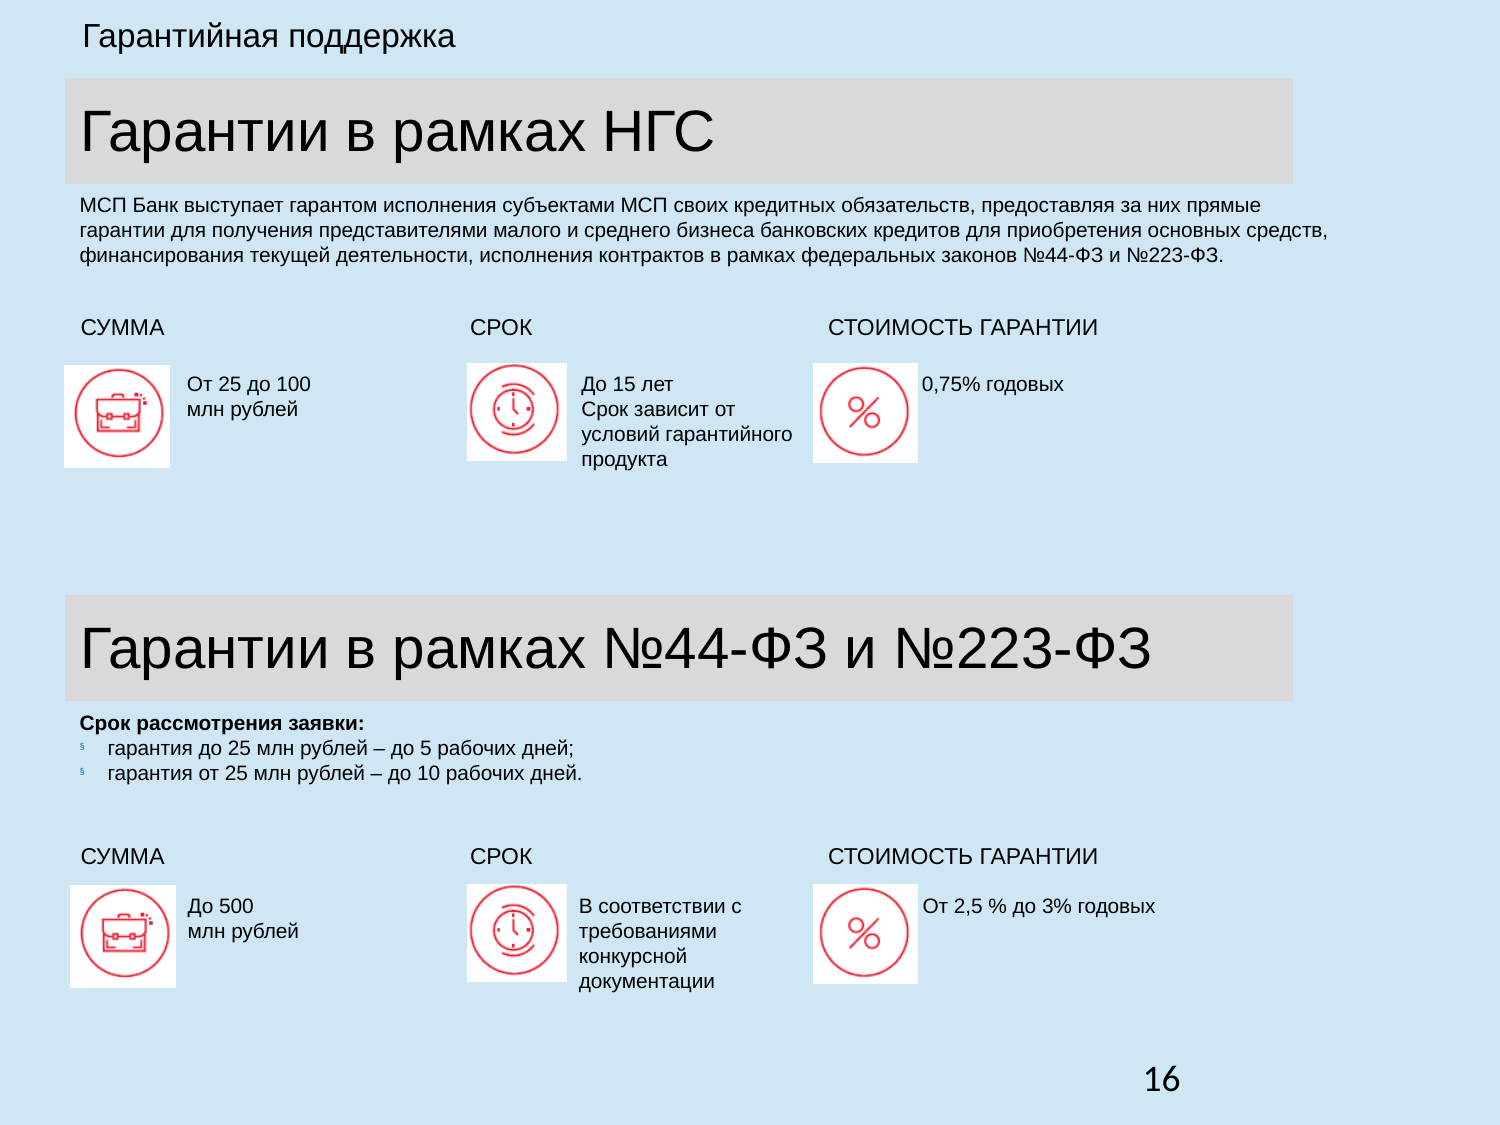

Гарантийная поддержка
| Гарантии в рамках НГС |
| --- |
МСП Банк выступает гарантом исполнения субъектами МСП своих кредитных обязательств, предоставляя за них прямые гарантии для получения представителями малого и среднего бизнеса банковских кредитов для приобретения основных средств, финансирования текущей деятельности, исполнения контрактов в рамках федеральных законов №44-ФЗ и №223-ФЗ.
СУММА
СРОК
СТОИМОСТЬ ГАРАНТИИ
От 25 до 100
млн рублей
До 15 лет
Срок зависит от
условий гарантийного
продукта
0,75% годовых
| Гарантии в рамках №44-ФЗ и №223-ФЗ |
| --- |
Срок рассмотрения заявки:
гарантия до 25 млн рублей – до 5 рабочих дней;
гарантия от 25 млн рублей – до 10 рабочих дней.
СУММА
СРОК
СТОИМОСТЬ ГАРАНТИИ
До 500
млн рублей
В соответствии с
требованиями
конкурсной документации
От 2,5 % до 3% годовых